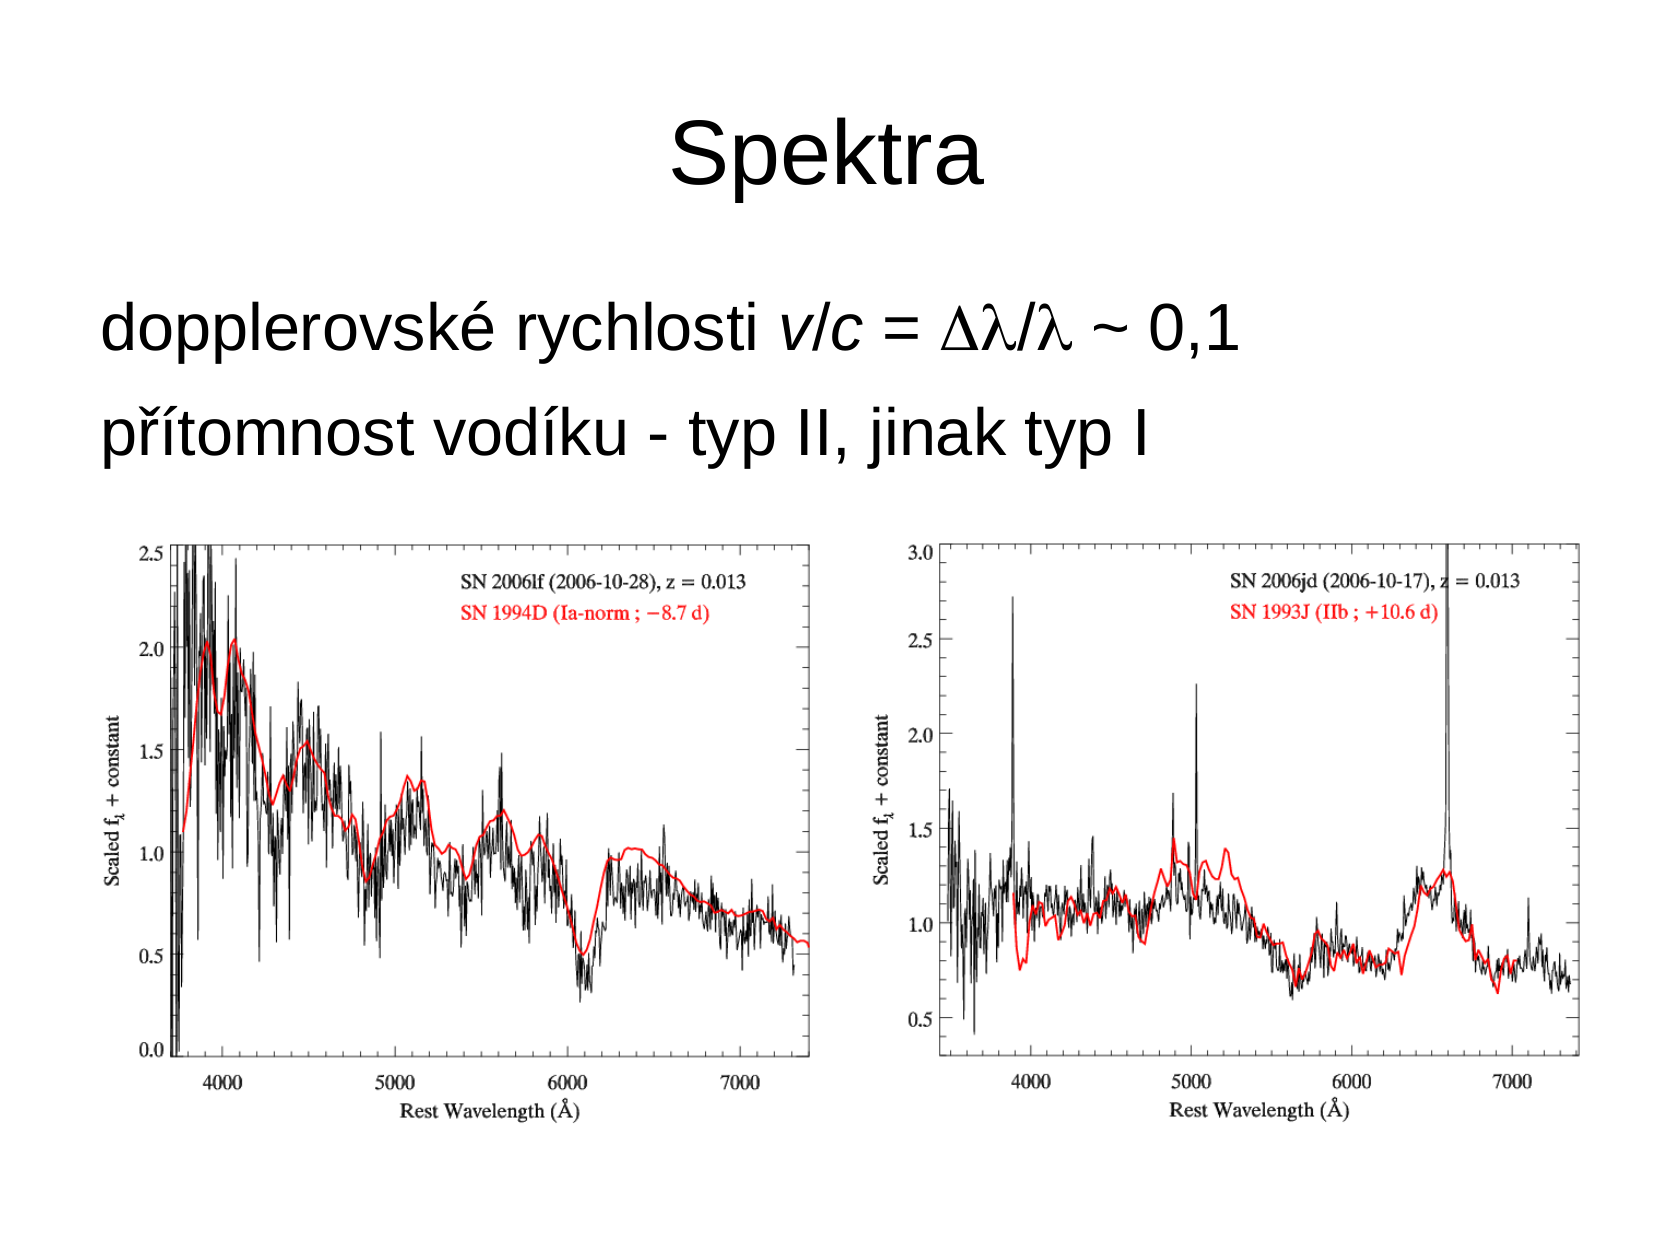

# Spektra
dopplerovské rychlosti v/c = Dl/l ~ 0,1
přítomnost vodíku - typ II, jinak typ I